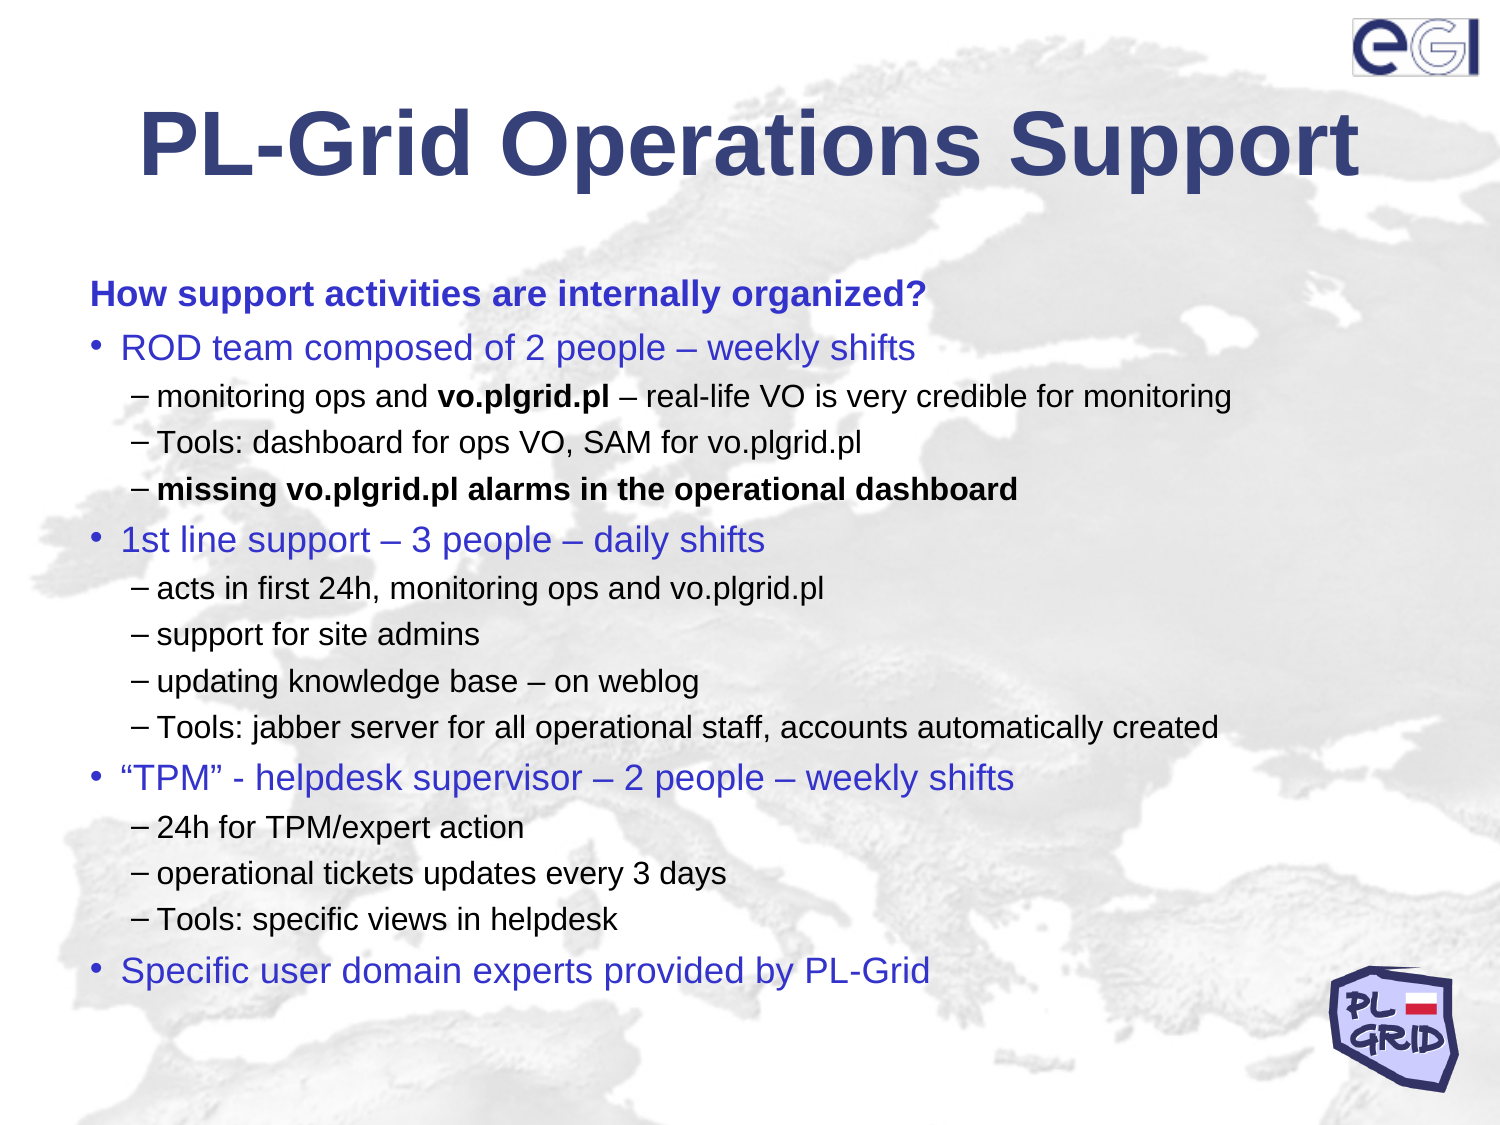

# PL-Grid Operations Support
How support activities are internally organized?
ROD team composed of 2 people – weekly shifts
monitoring ops and vo.plgrid.pl – real-life VO is very credible for monitoring
Tools: dashboard for ops VO, SAM for vo.plgrid.pl
missing vo.plgrid.pl alarms in the operational dashboard
1st line support – 3 people – daily shifts
acts in first 24h, monitoring ops and vo.plgrid.pl
support for site admins
updating knowledge base – on weblog
Tools: jabber server for all operational staff, accounts automatically created
“TPM” - helpdesk supervisor – 2 people – weekly shifts
24h for TPM/expert action
operational tickets updates every 3 days
Tools: specific views in helpdesk
Specific user domain experts provided by PL-Grid